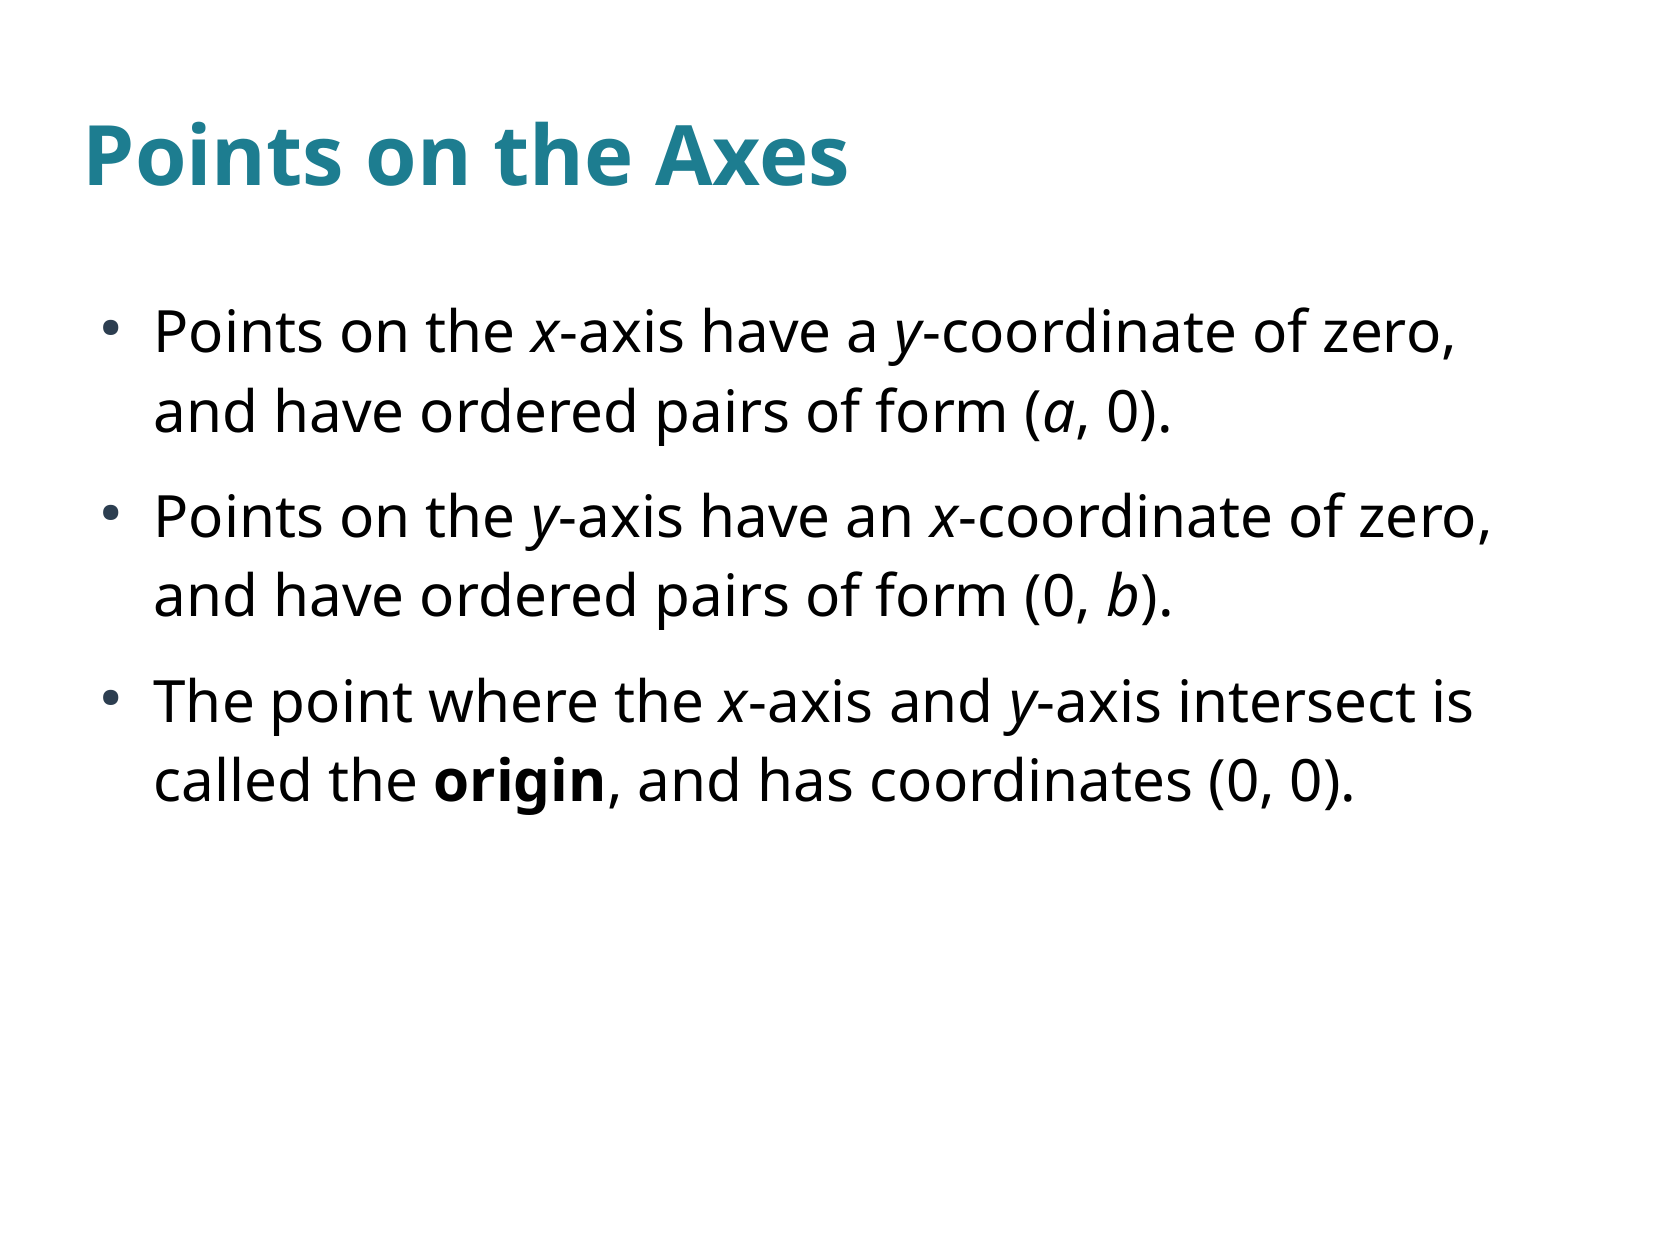

# Points on the Axes
Points on the x-axis have a y-coordinate of zero, and have ordered pairs of form (a, 0).
Points on the y-axis have an x-coordinate of zero, and have ordered pairs of form (0, b).
The point where the x-axis and y-axis intersect is called the origin, and has coordinates (0, 0).